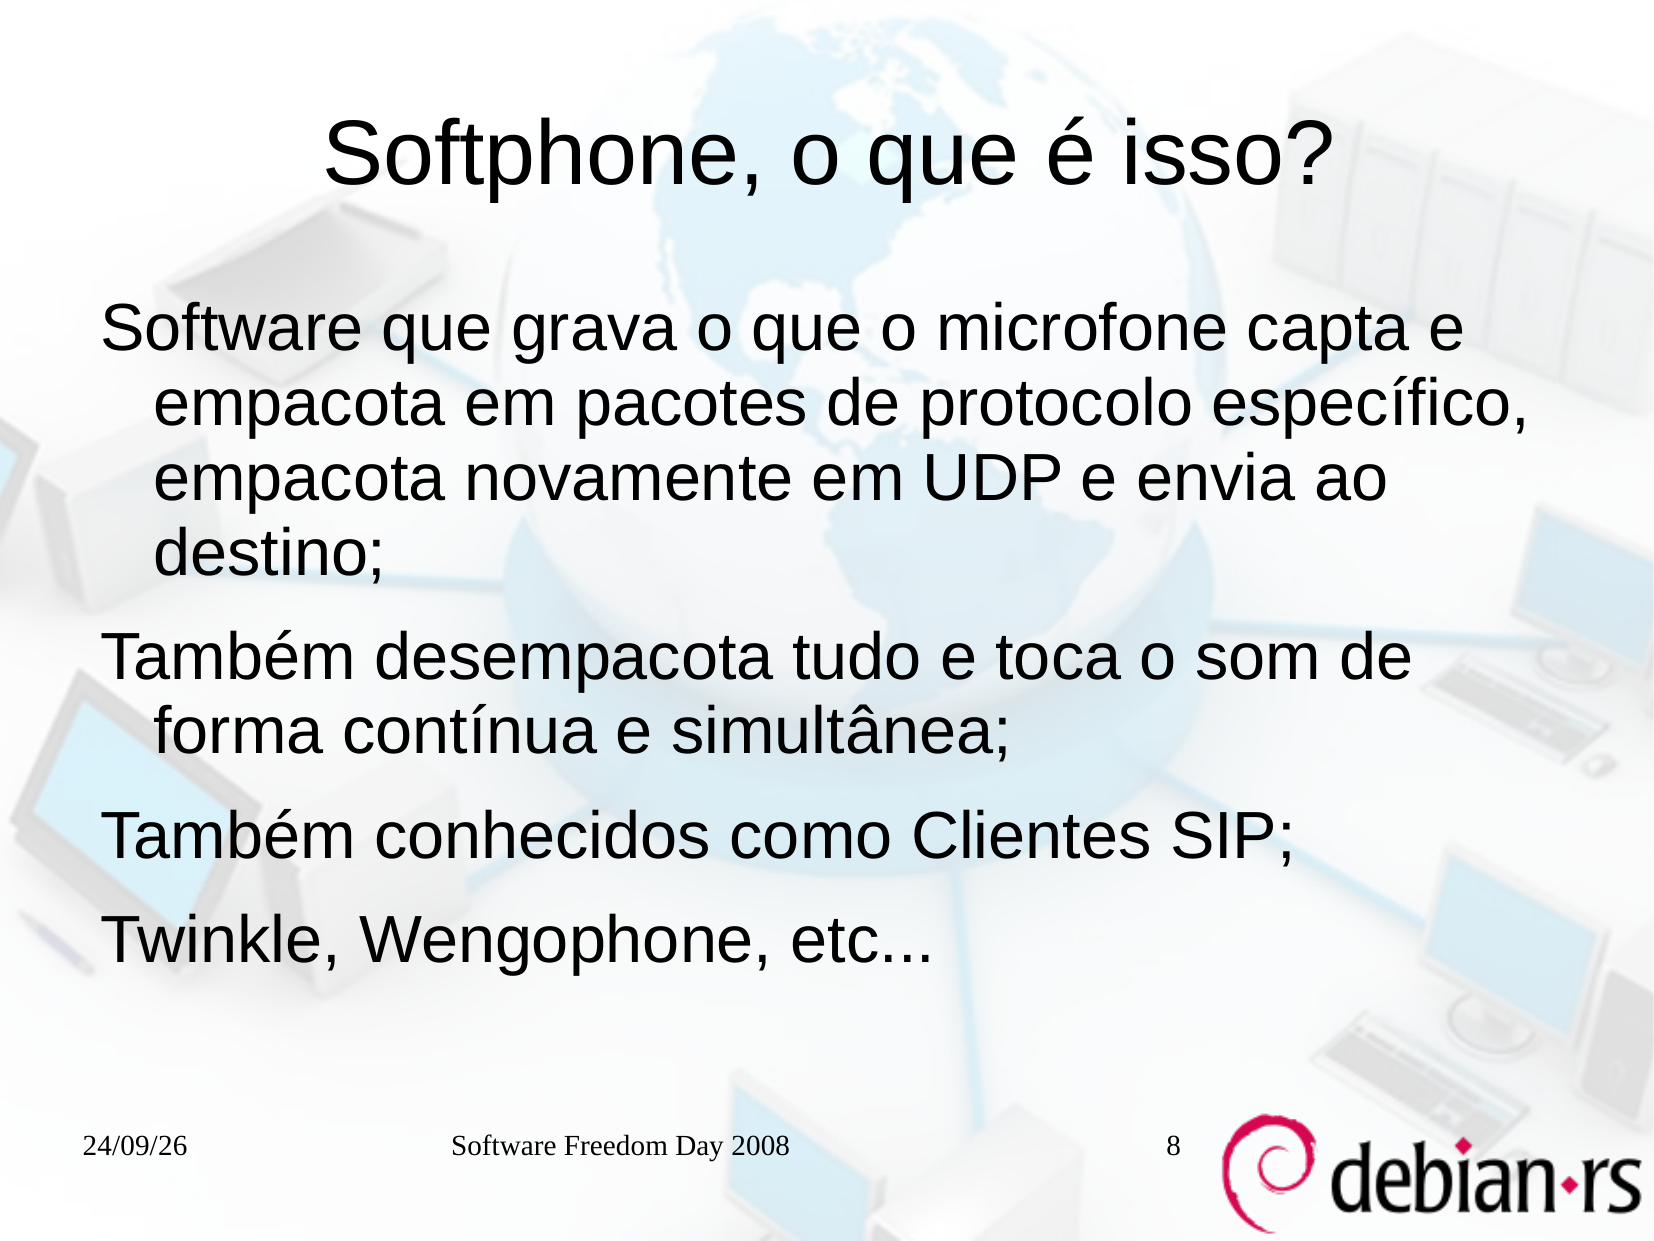

# Softphone, o que é isso?
Software que grava o que o microfone capta e empacota em pacotes de protocolo específico, empacota novamente em UDP e envia ao destino;
Também desempacota tudo e toca o som de forma contínua e simultânea;
Também conhecidos como Clientes SIP;
Twinkle, Wengophone, etc...
Software Freedom Day 2008
8